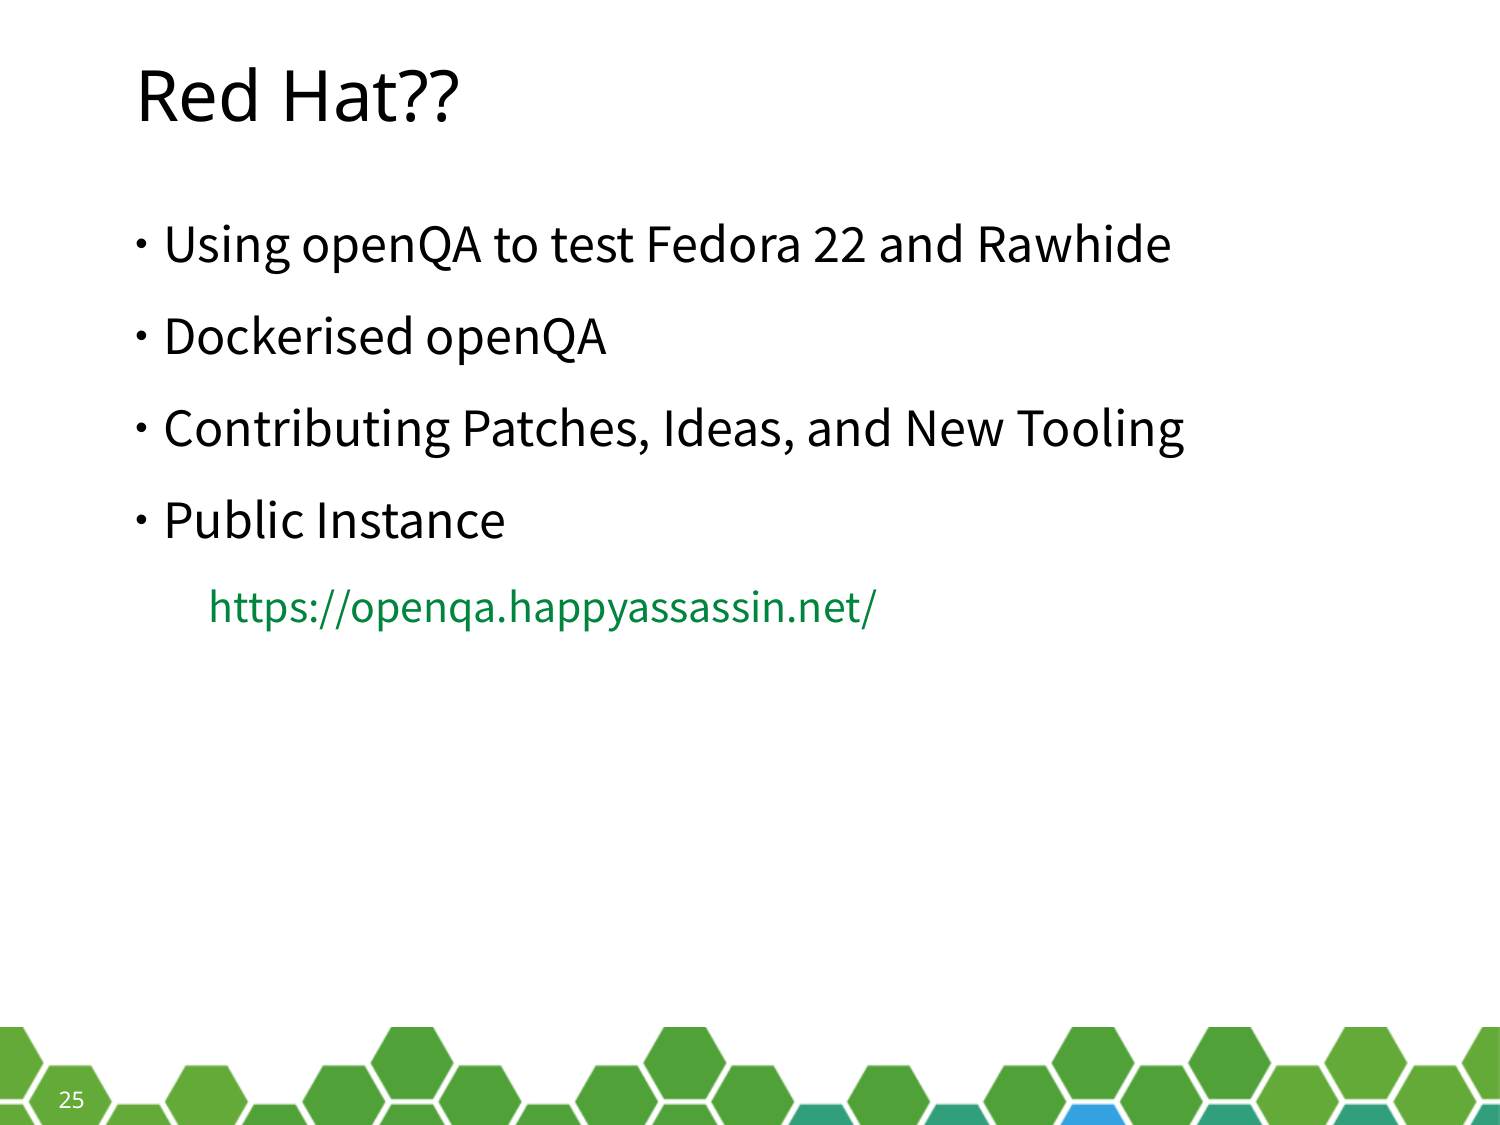

# Red Hat??
Using openQA to test Fedora 22 and Rawhide
Dockerised openQA
Contributing Patches, Ideas, and New Tooling
Public Instance
https://openqa.happyassassin.net/